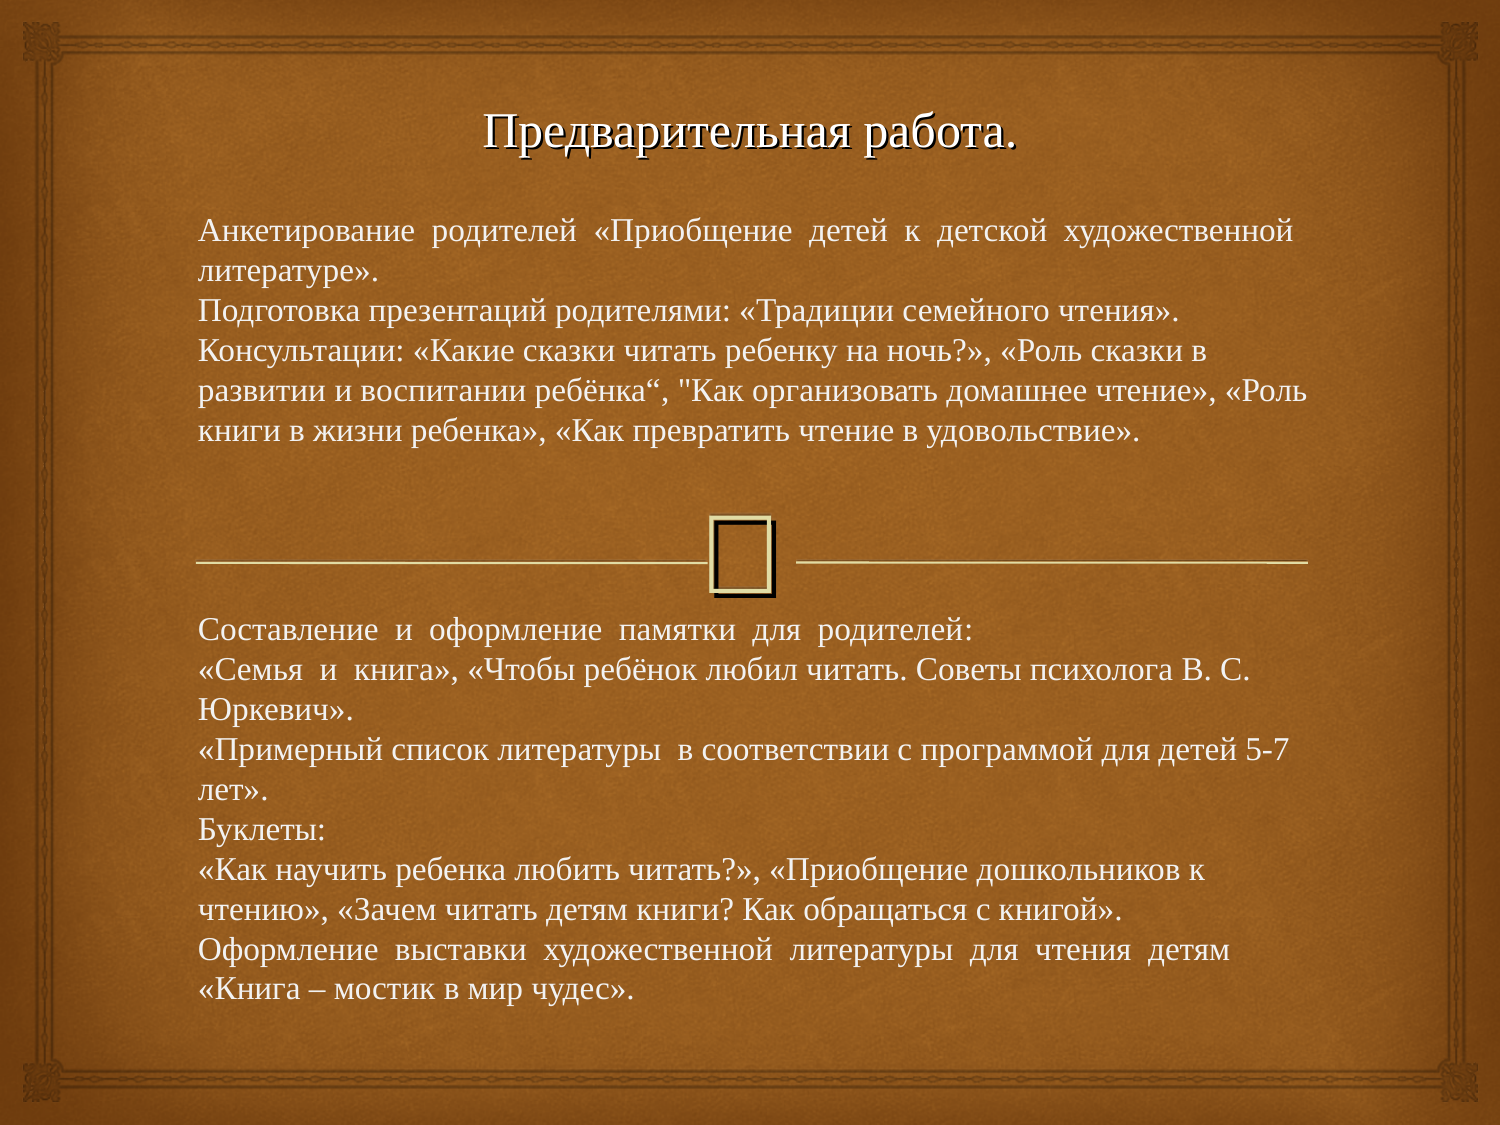

# Предварительная работа.
Анкетирование родителей «Приобщение детей к детской художественной
литературе».
Подготовка презентаций родителями: «Традиции семейного чтения».
Консультации: «Какие сказки читать ребенку на ночь?», «Роль сказки в развитии и воспитании ребёнка“, "Как организовать домашнее чтение», «Роль книги в жизни ребенка», «Как превратить чтение в удовольствие».
Составление и оформление памятки для родителей:
«Семья и книга», «Чтобы ребёнок любил читать. Советы психолога В. С. Юркевич».
«Примерный список литературы в соответствии с программой для детей 5-7
лет».
Буклеты:
«Как научить ребенка любить читать?», «Приобщение дошкольников к
чтению», «Зачем читать детям книги? Как обращаться с книгой».
Оформление выставки художественной литературы для чтения детям «Книга – мостик в мир чудес».